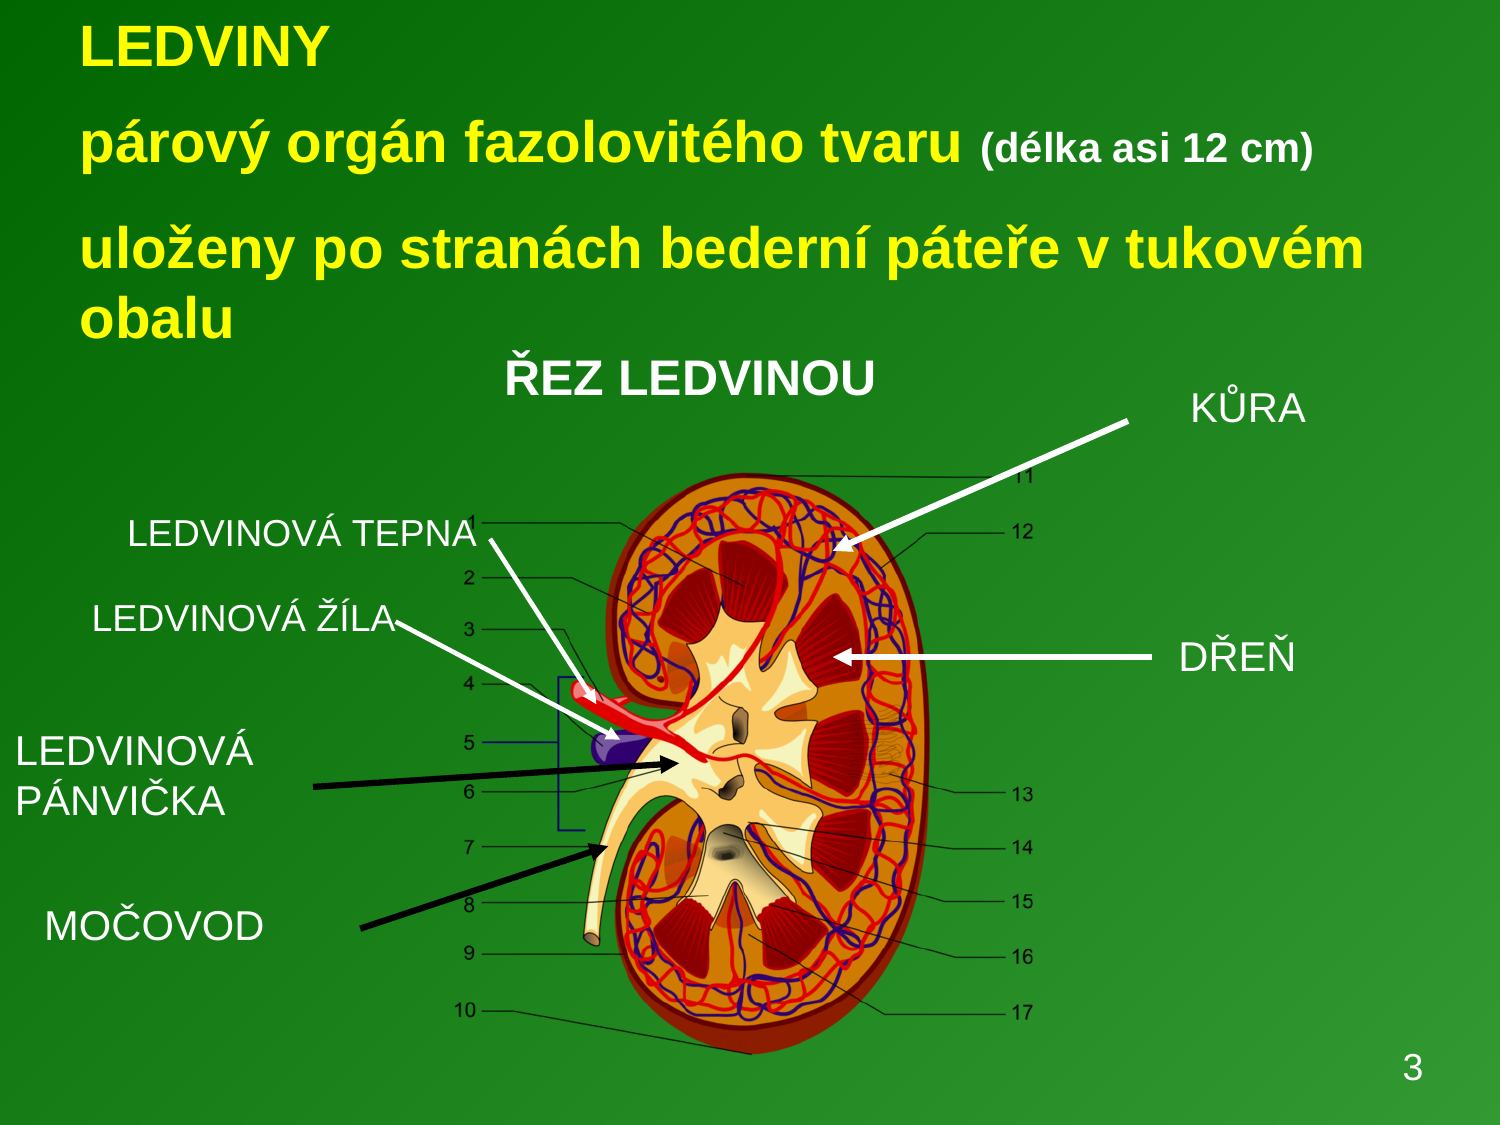

LEDVINY
párový orgán fazolovitého tvaru (délka asi 12 cm)
uloženy po stranách bederní páteře v tukovém obalu
ŘEZ LEDVINOU
KŮRA
LEDVINOVÁ TEPNA
LEDVINOVÁ ŽÍLA
DŘEŇ
LEDVINOVÁ PÁNVIČKA
MOČOVOD
3